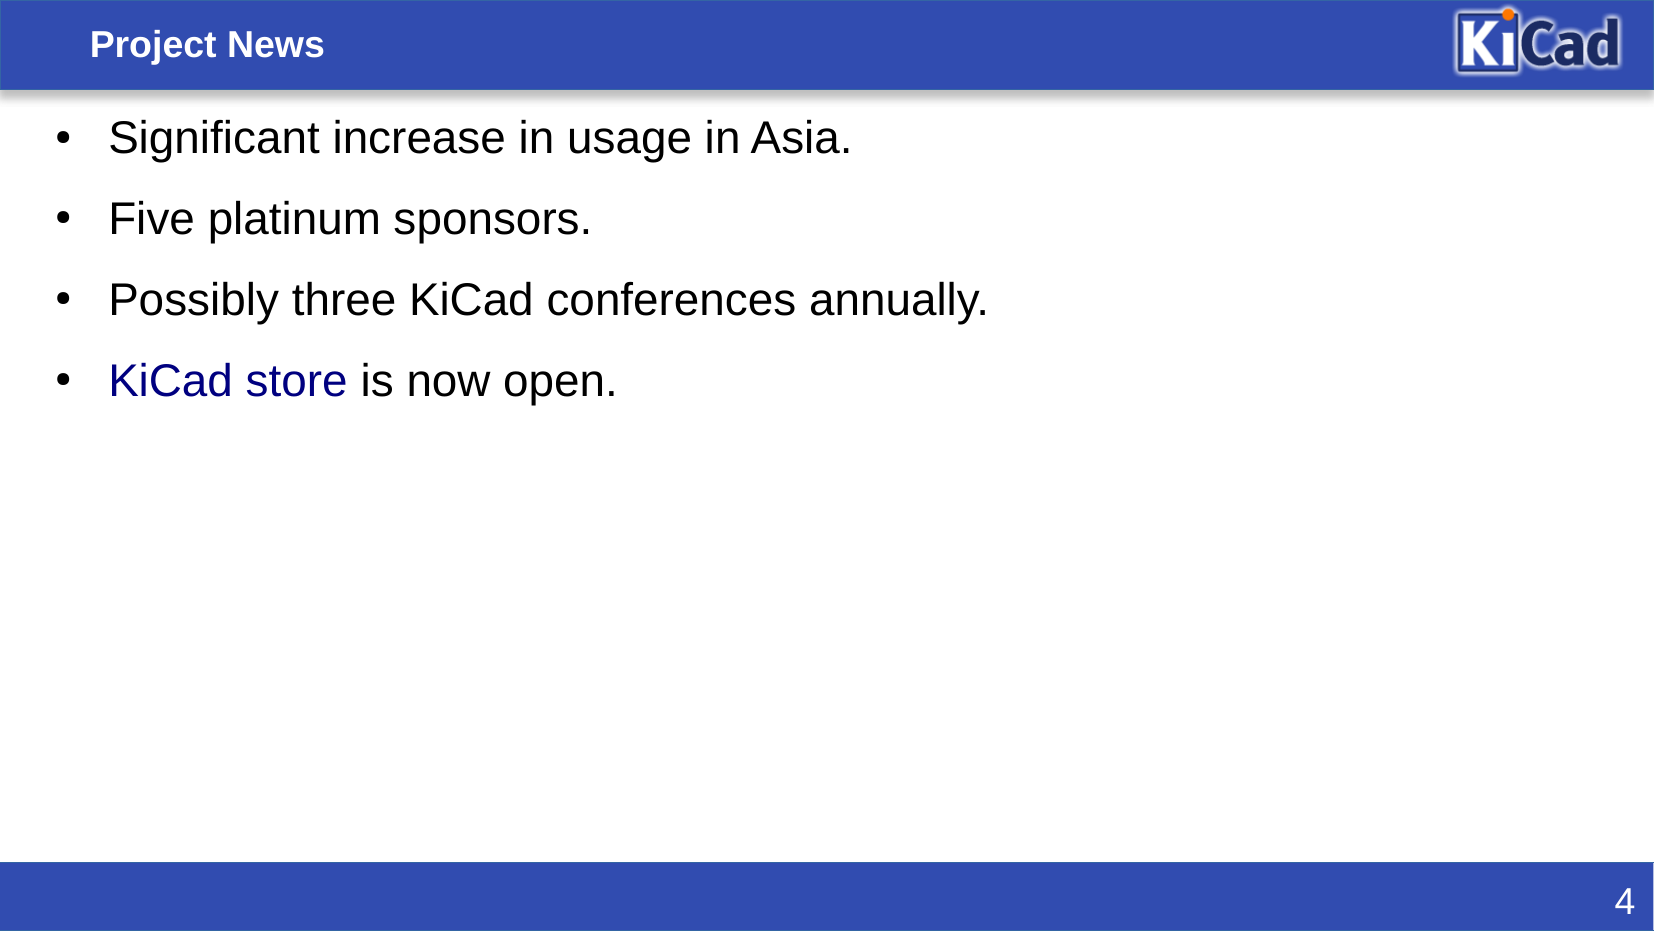

Project News
# Significant increase in usage in Asia.
Five platinum sponsors.
Possibly three KiCad conferences annually.
KiCad store is now open.